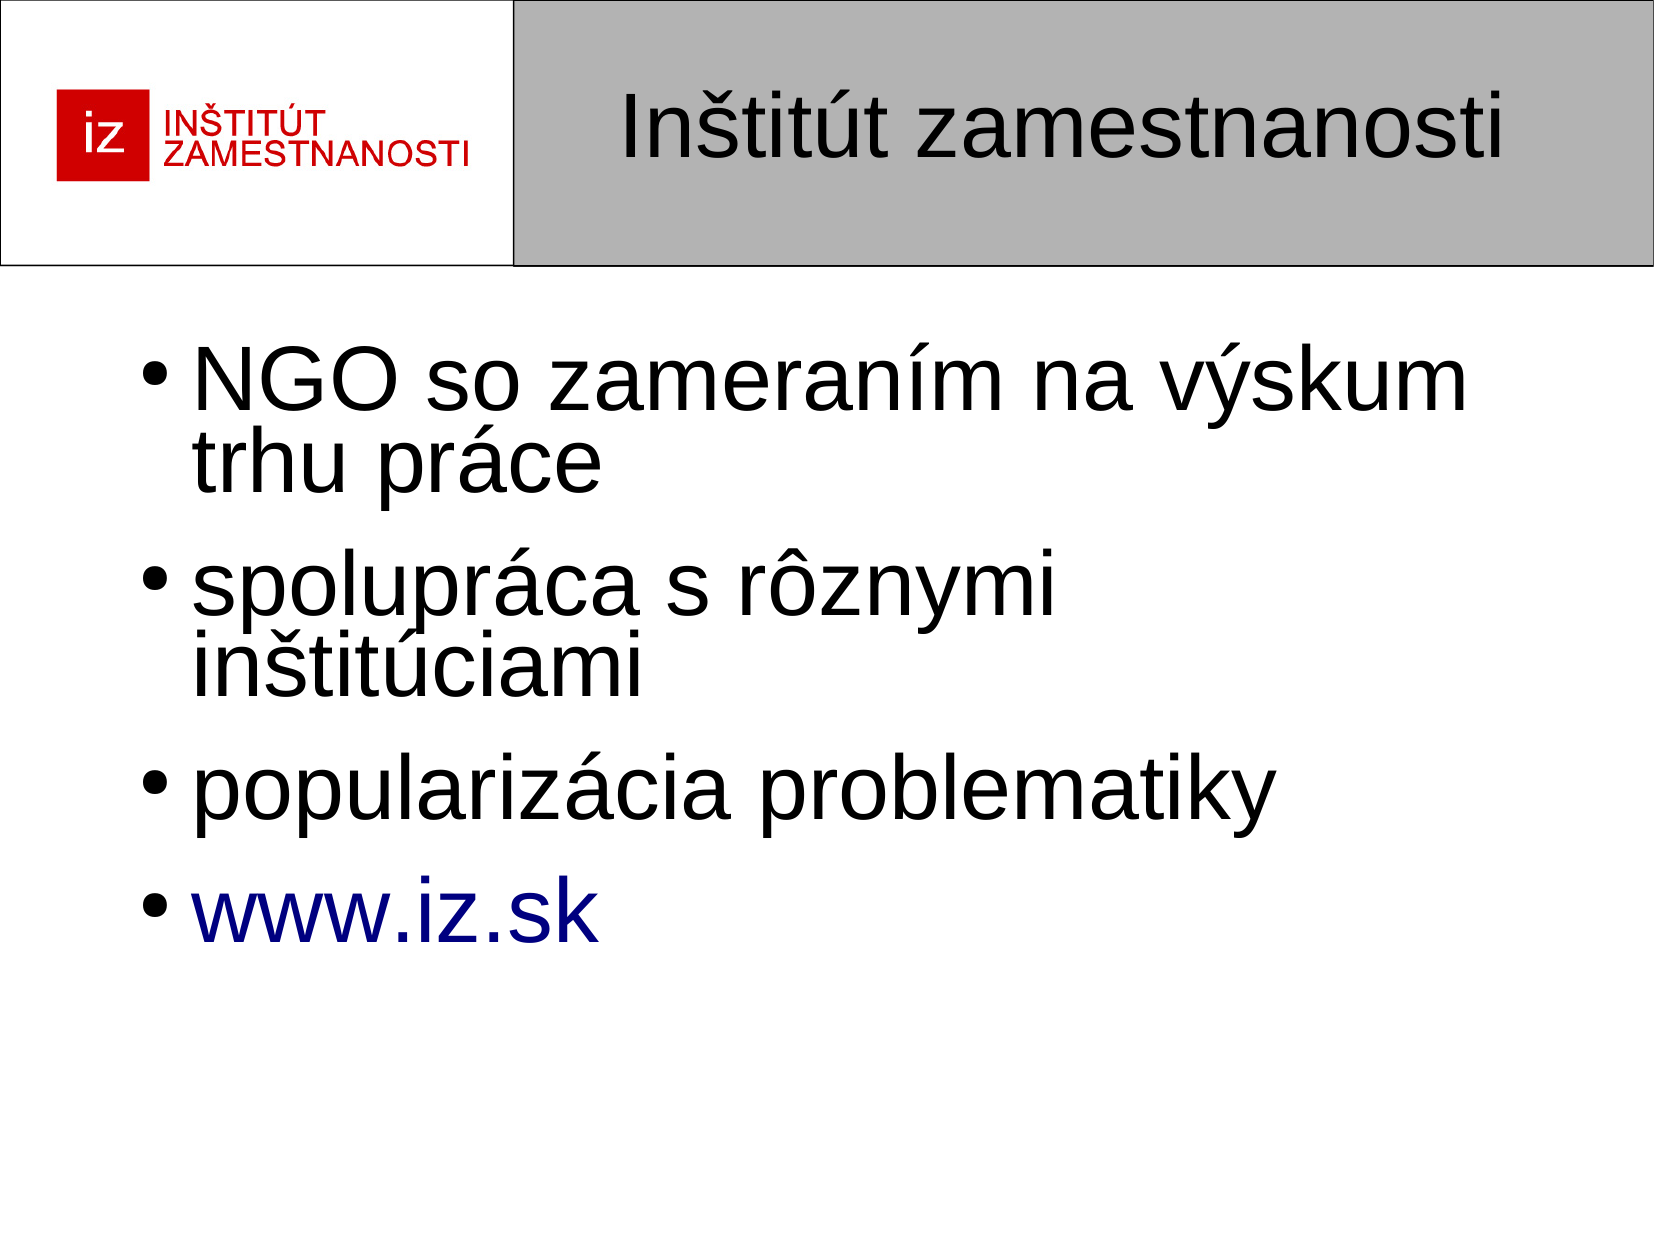

Inštitút zamestnanosti
# NGO so zameraním na výskum trhu práce
spolupráca s rôznymi inštitúciami
popularizácia problematiky
www.iz.sk